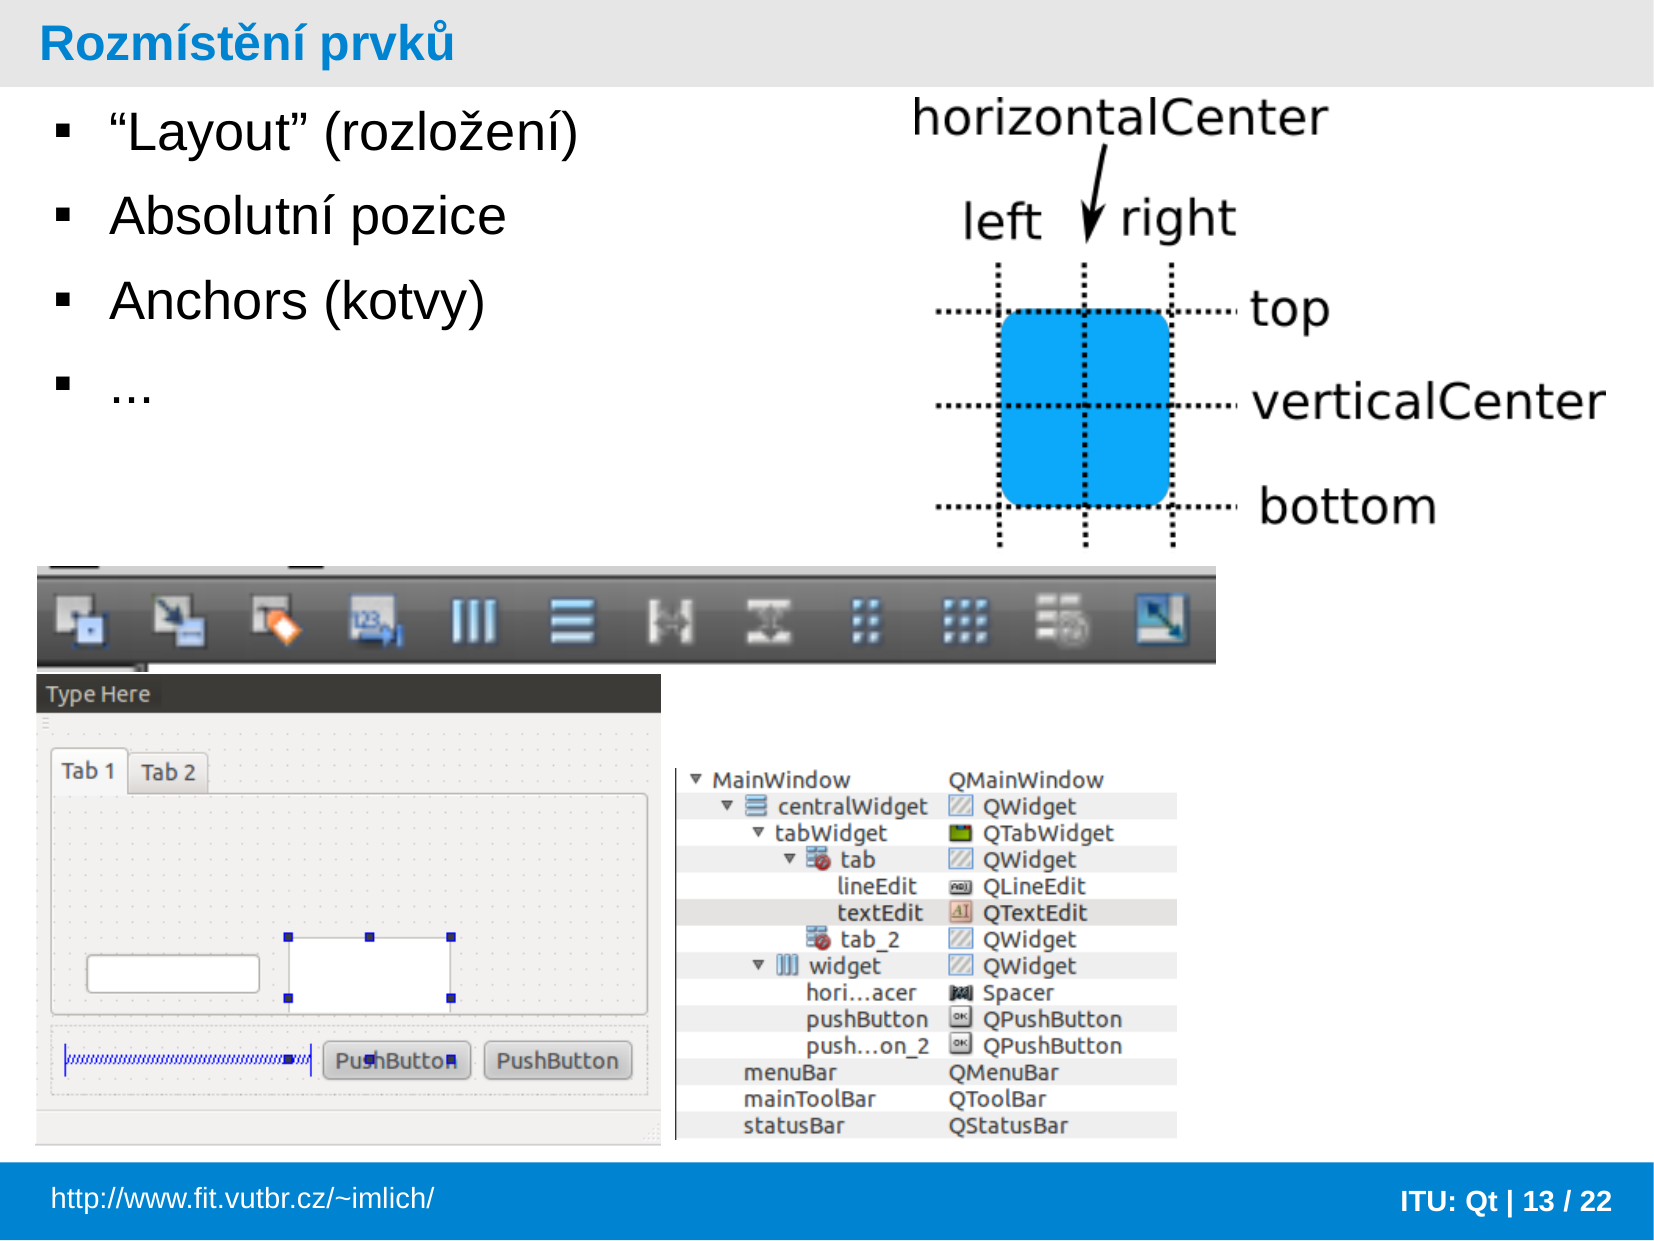

# Rozmístění prvků
“Layout” (rozložení)
Absolutní pozice
Anchors (kotvy)
...